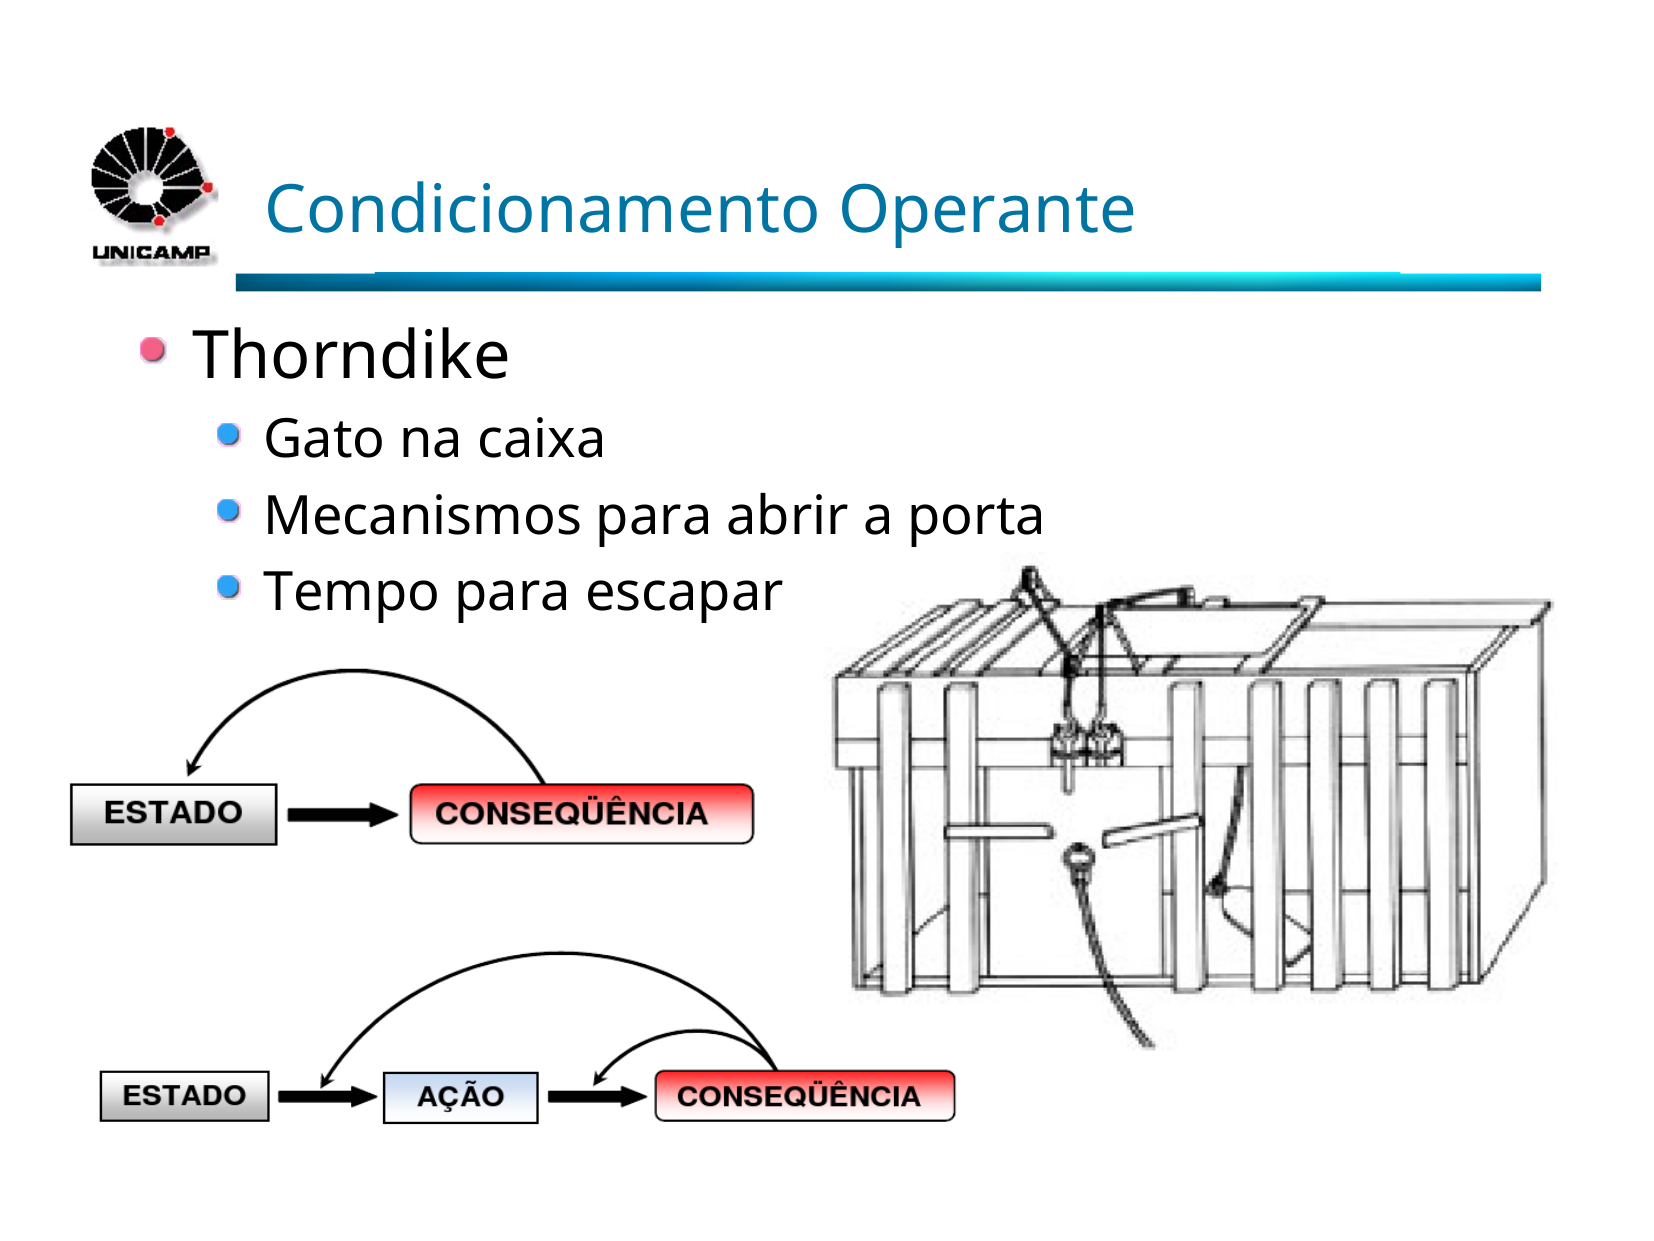

# Condicionamento Operante
Thorndike
Gato na caixa
Mecanismos para abrir a porta
Tempo para escapar